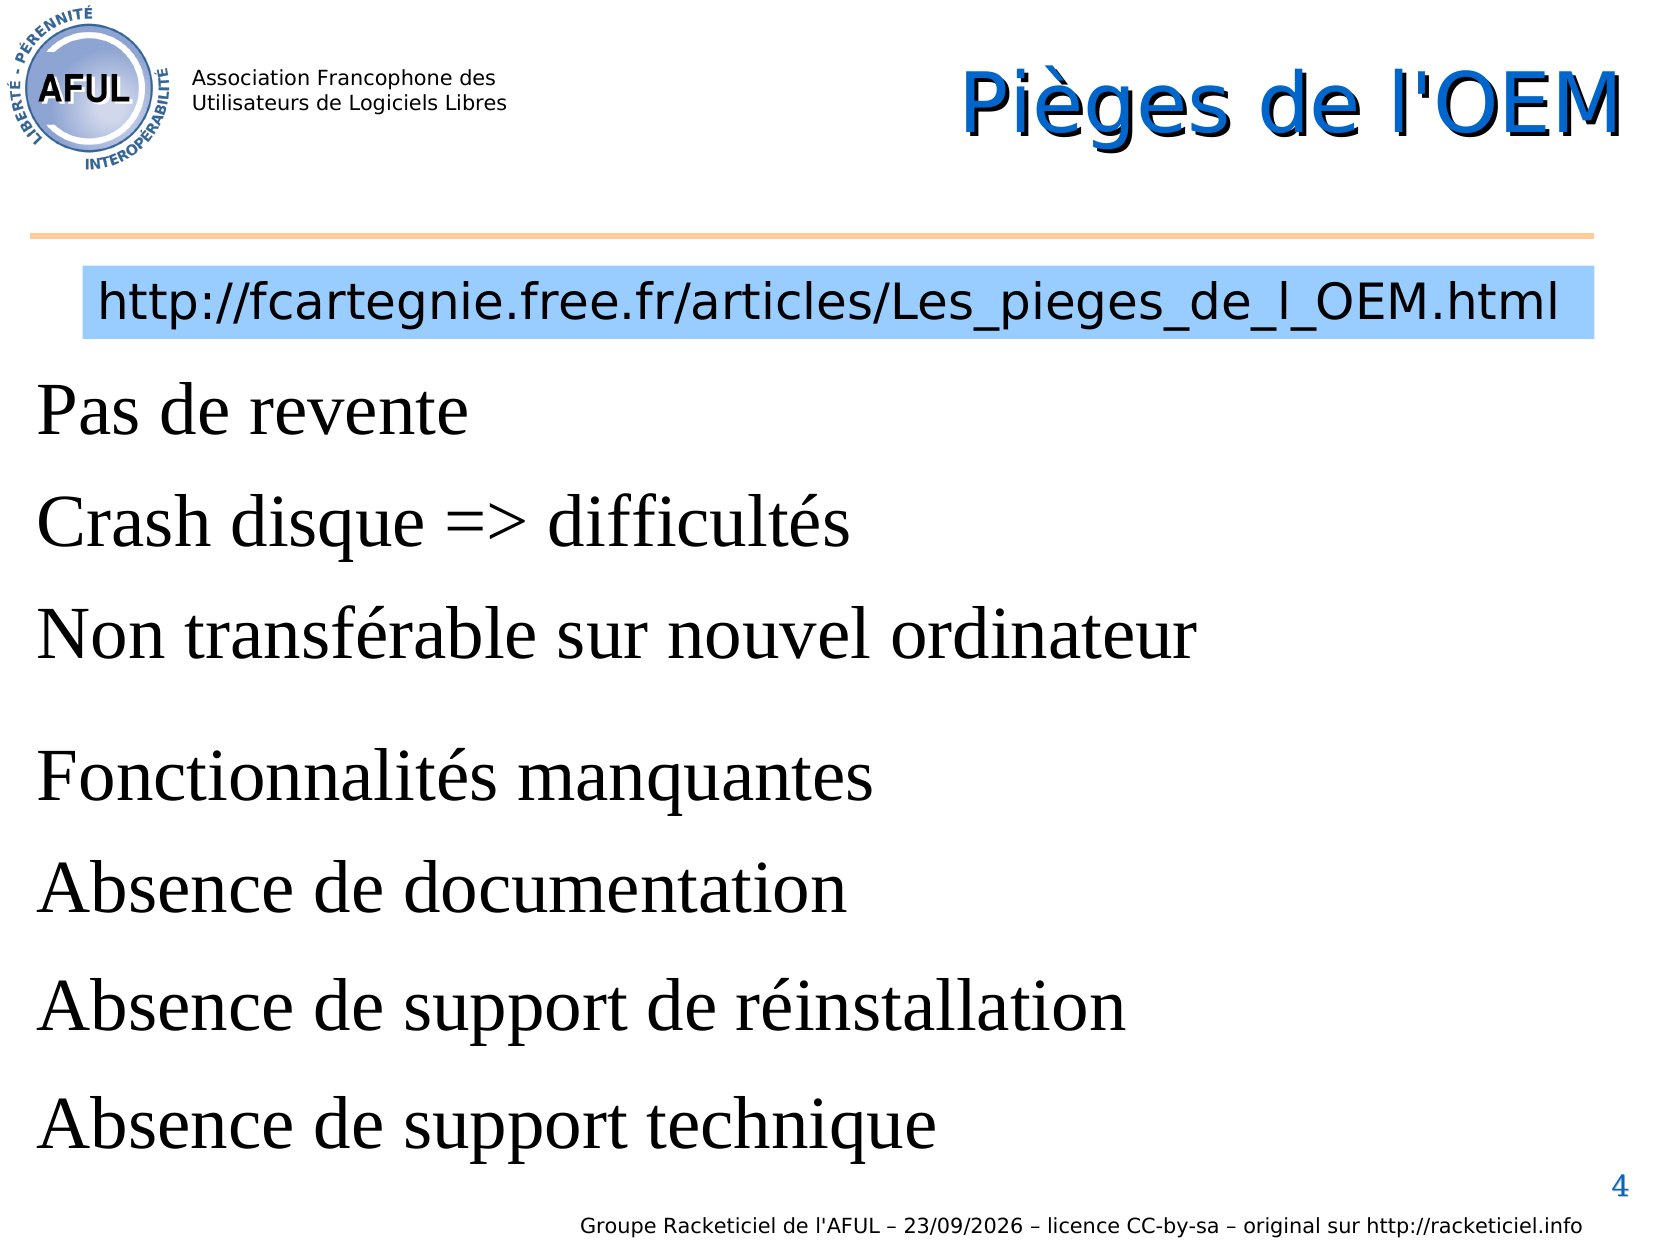

# Pièges de l'OEM
http://fcartegnie.free.fr/articles/Les_pieges_de_l_OEM.html
Pas de revente
Crash disque => difficultés
Non transférable sur nouvel ordinateur
Fonctionnalités manquantes
Absence de documentation
Absence de support de réinstallation
Absence de support technique
4